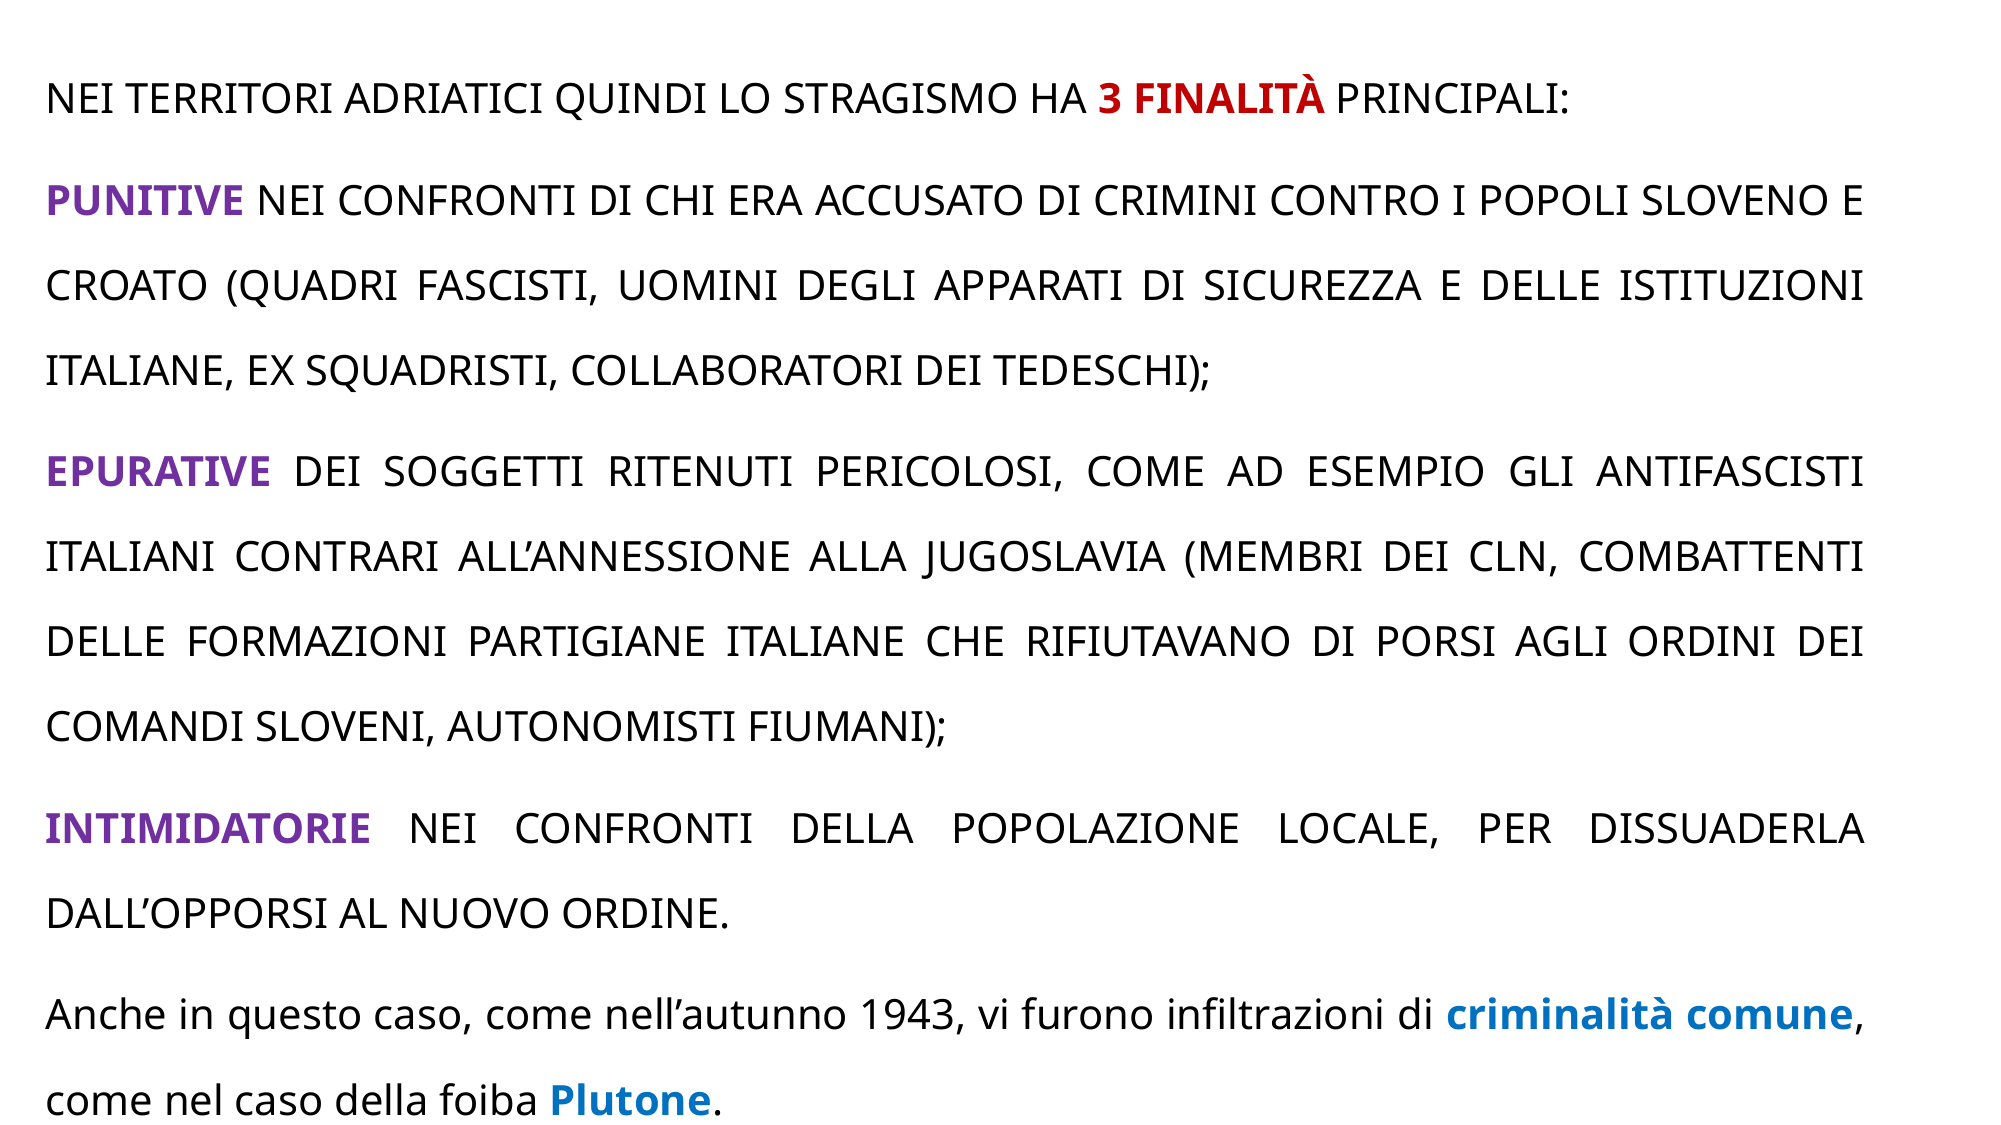

NEI TERRITORI ADRIATICI QUINDI LO STRAGISMO HA 3 FINALITÀ PRINCIPALI:
PUNITIVE NEI CONFRONTI DI CHI ERA ACCUSATO DI CRIMINI CONTRO I POPOLI SLOVENO E CROATO (QUADRI FASCISTI, UOMINI DEGLI APPARATI DI SICUREZZA E DELLE ISTITUZIONI ITALIANE, EX SQUADRISTI, COLLABORATORI DEI TEDESCHI);
EPURATIVE DEI SOGGETTI RITENUTI PERICOLOSI, COME AD ESEMPIO GLI ANTIFASCISTI ITALIANI CONTRARI ALL’ANNESSIONE ALLA JUGOSLAVIA (MEMBRI DEI CLN, COMBATTENTI DELLE FORMAZIONI PARTIGIANE ITALIANE CHE RIFIUTAVANO DI PORSI AGLI ORDINI DEI COMANDI SLOVENI, AUTONOMISTI FIUMANI);
INTIMIDATORIE NEI CONFRONTI DELLA POPOLAZIONE LOCALE, PER DISSUADERLA DALL’OPPORSI AL NUOVO ORDINE.
Anche in questo caso, come nell’autunno 1943, vi furono infiltrazioni di criminalità comune, come nel caso della foiba Plutone.